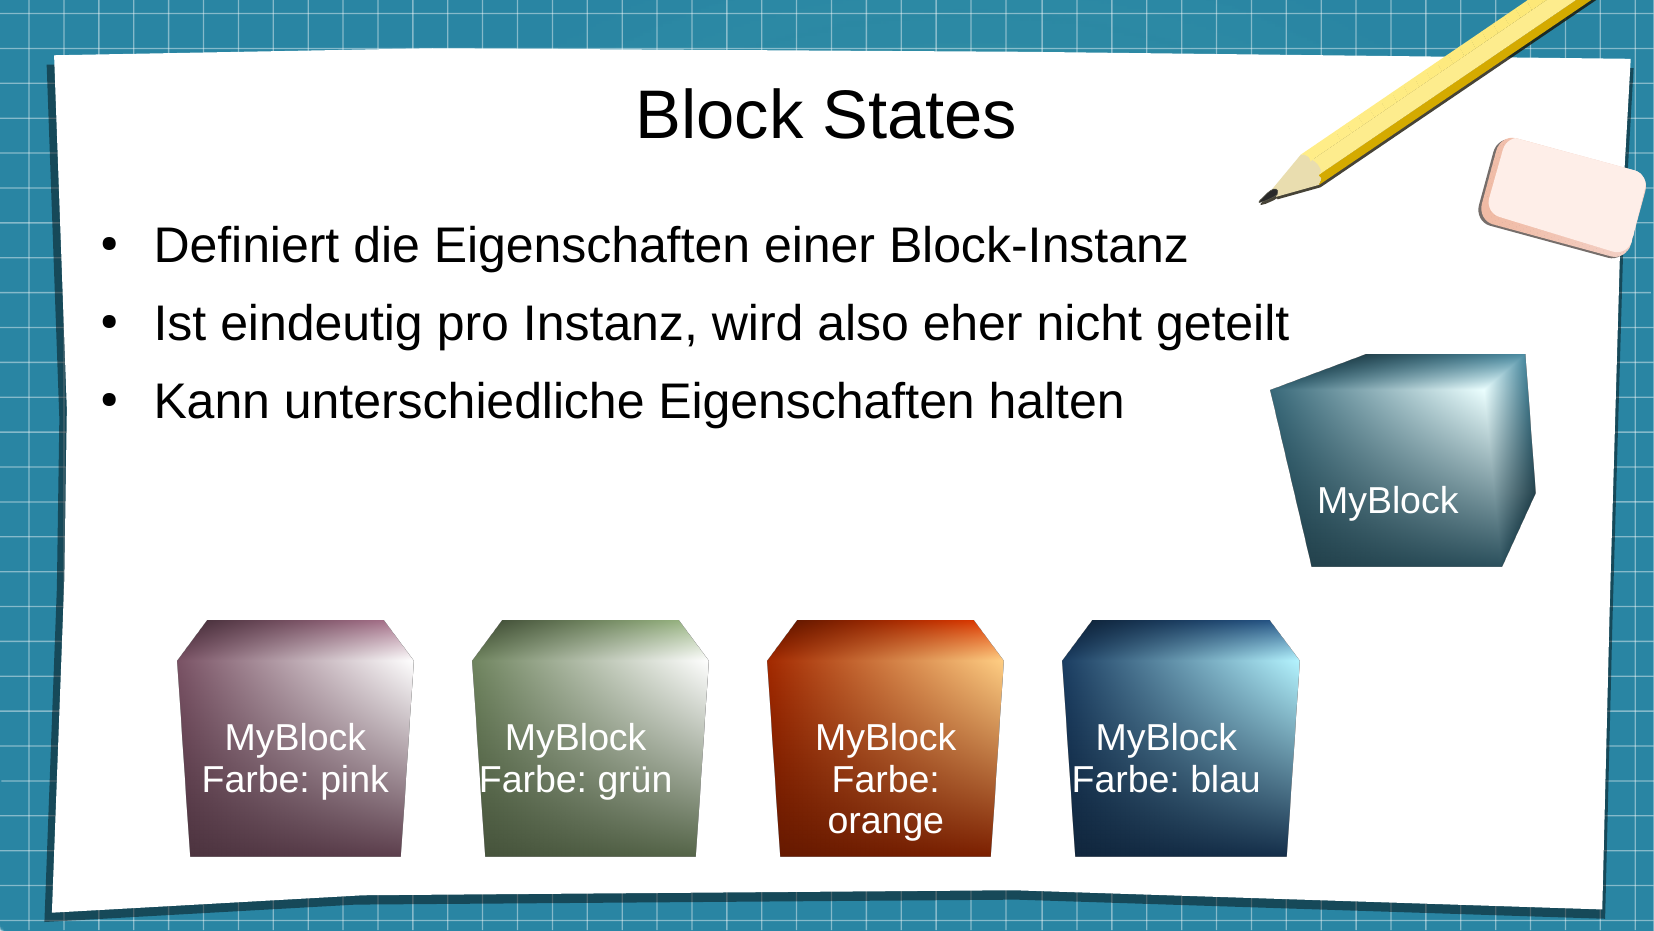

# Block States
Definiert die Eigenschaften einer Block-Instanz
Ist eindeutig pro Instanz, wird also eher nicht geteilt
Kann unterschiedliche Eigenschaften halten
MyBlock
MyBlock
Farbe: pink
MyBlock
Farbe: grün
MyBlock
Farbe: orange
MyBlock
Farbe: blau